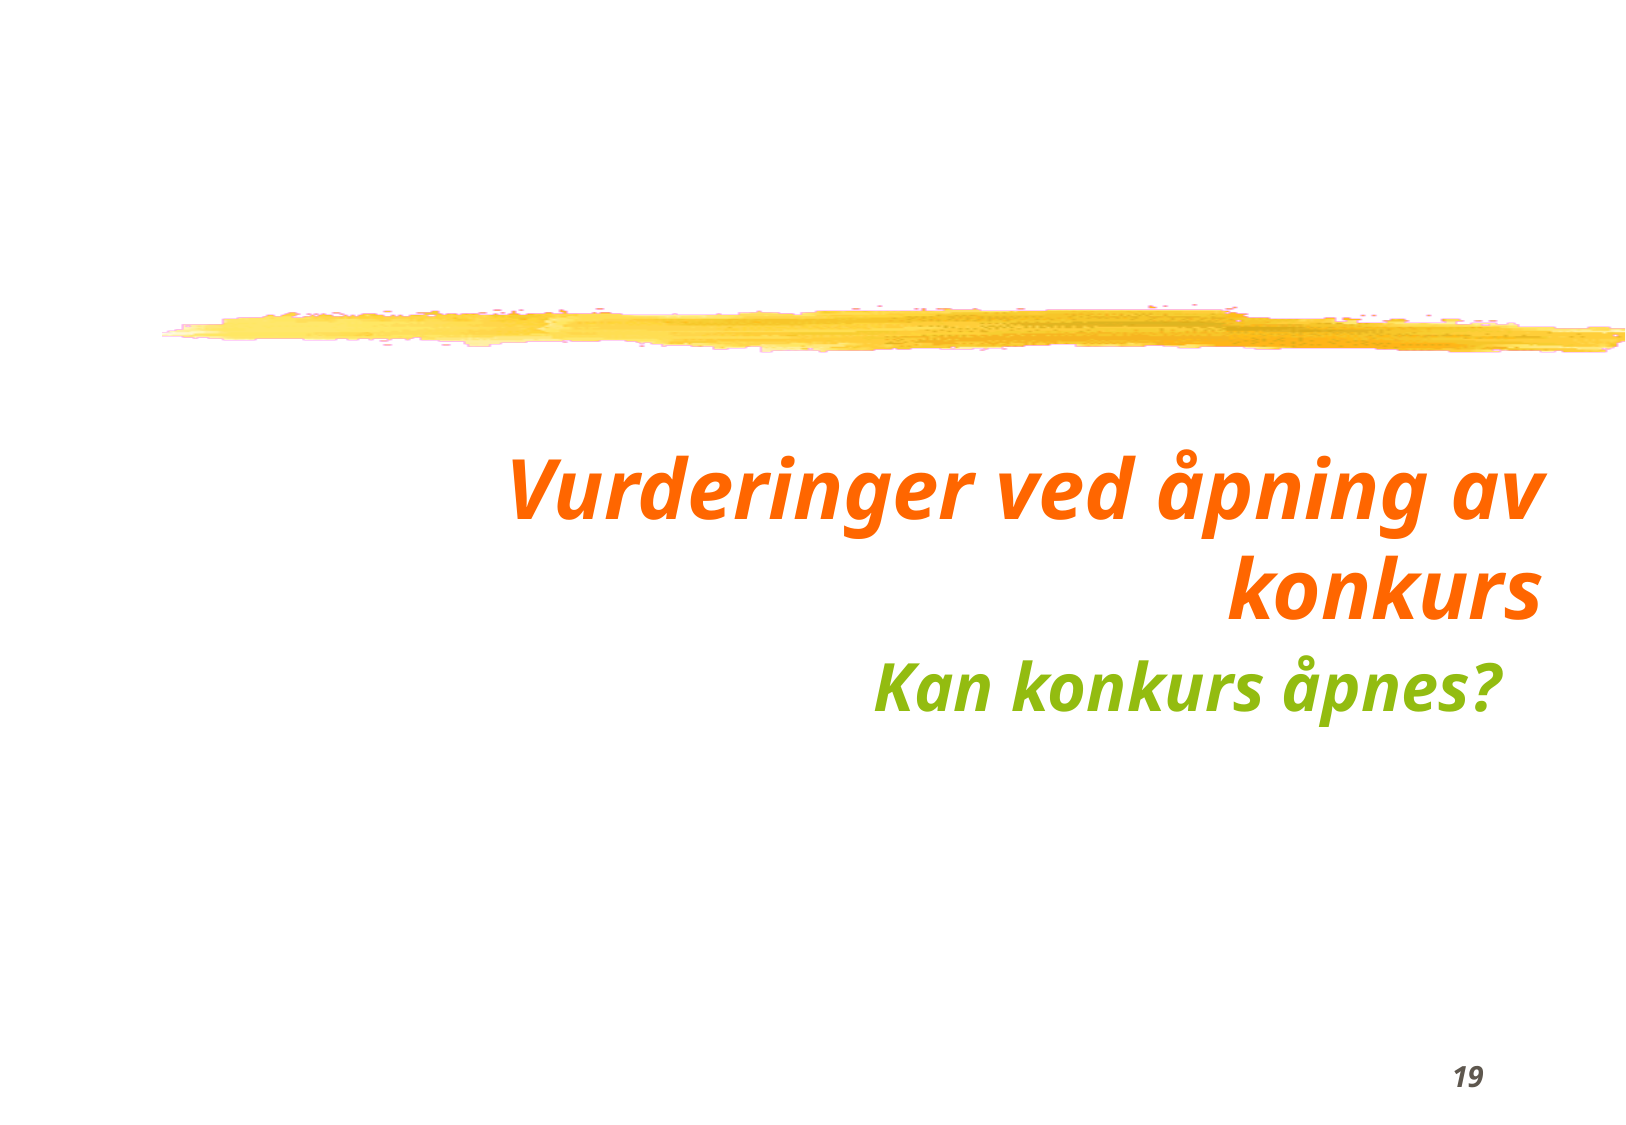

# Vurderinger ved åpning av konkurs
 Kan konkurs åpnes?